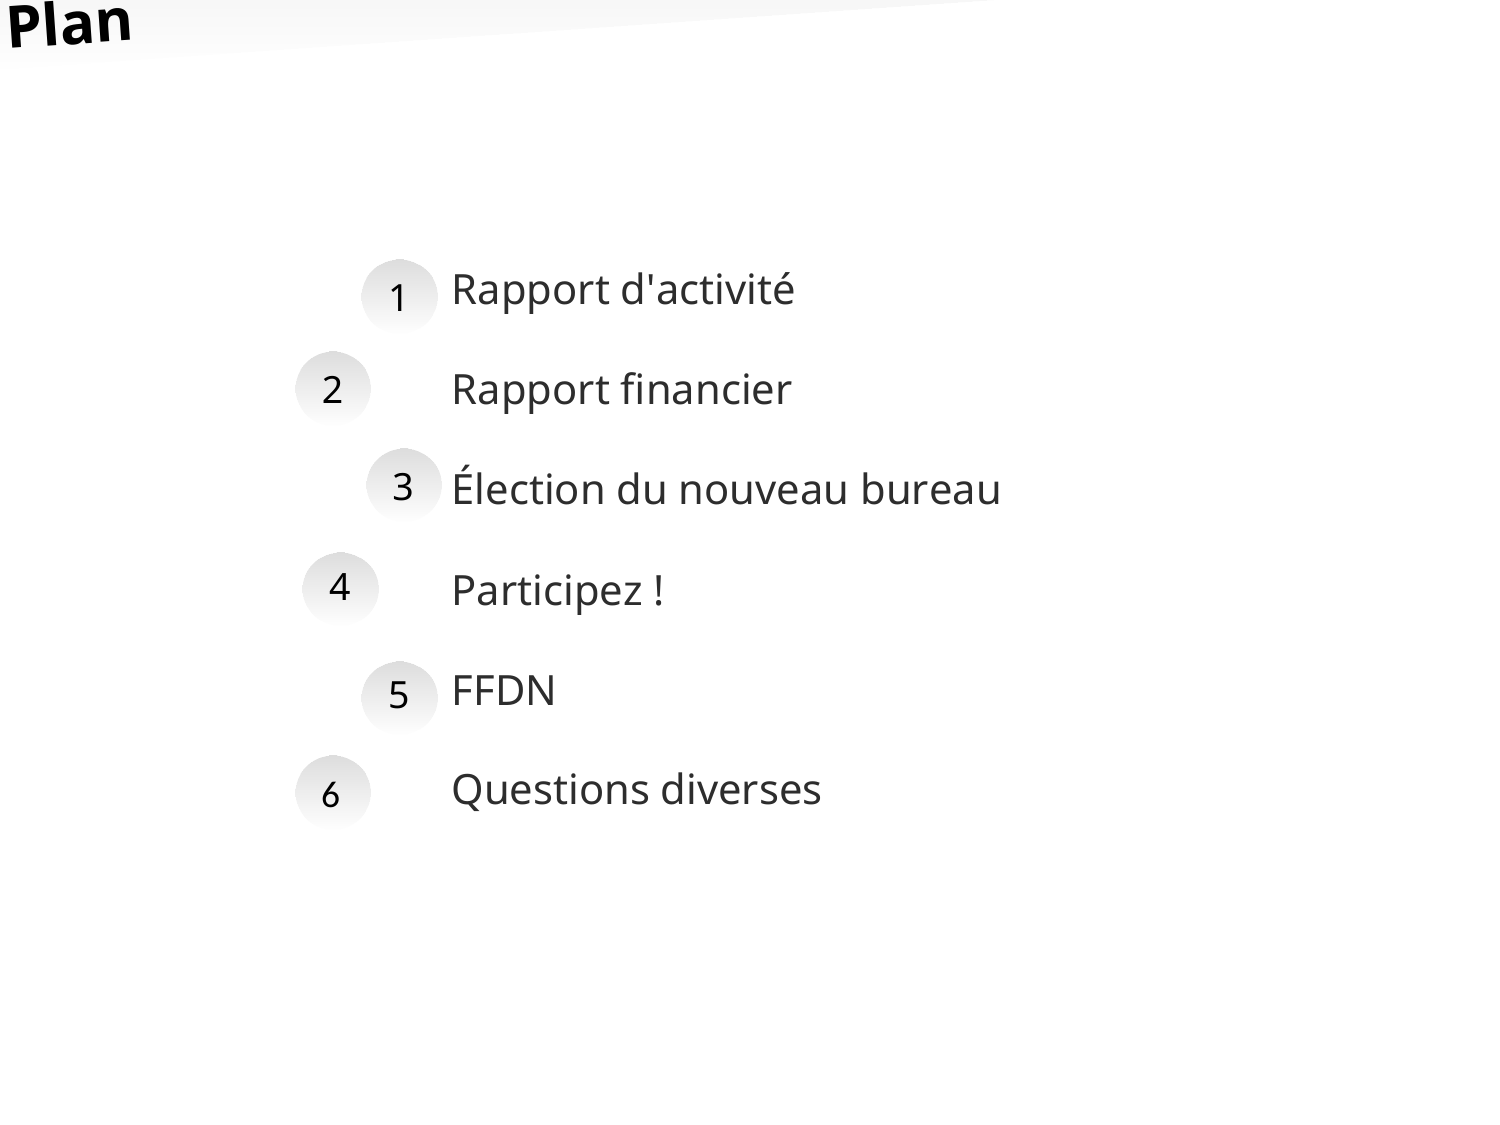

Plan
Rapport d'activité
Rapport financier
Élection du nouveau bureau
Participez !
FFDN
Questions diverses
1
2
3
4
5
5
6